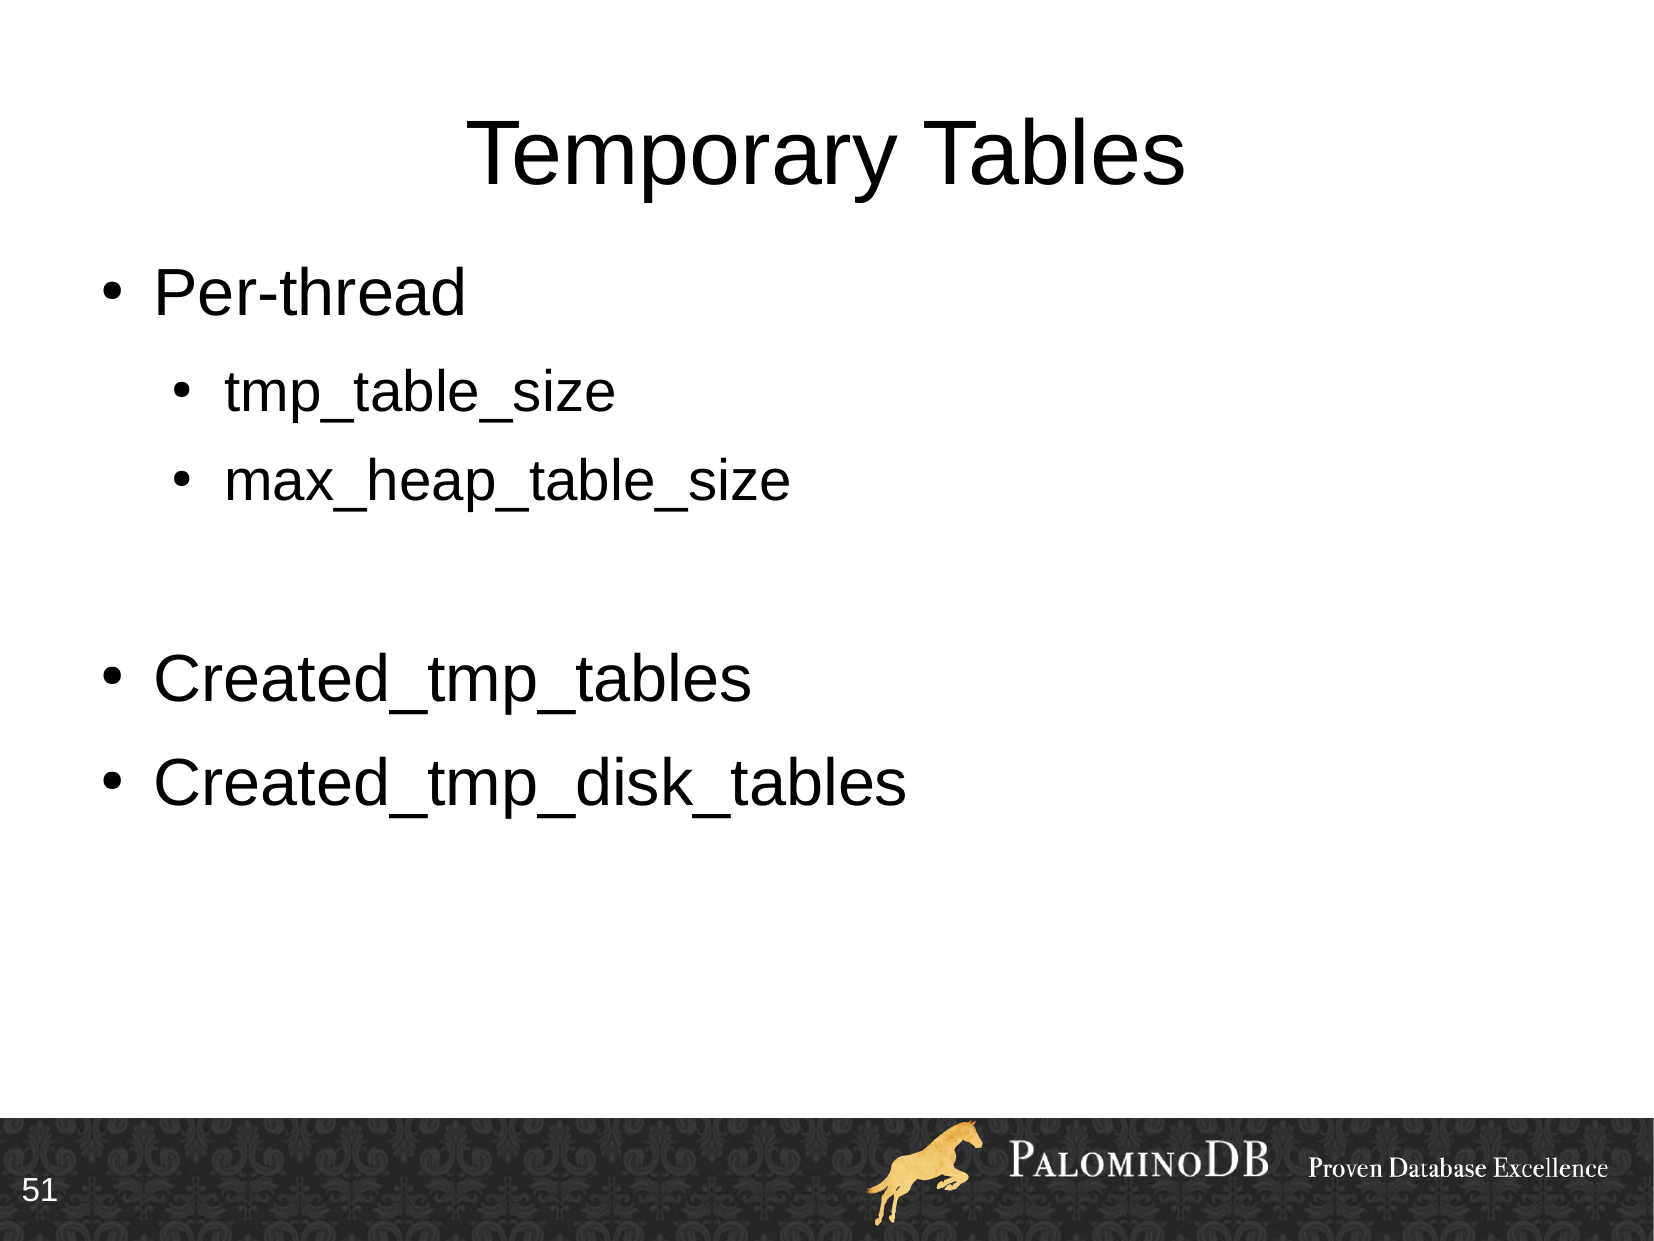

# Temporary Tables
Per-thread
tmp_table_size
max_heap_table_size
Created_tmp_tables
Created_tmp_disk_tables